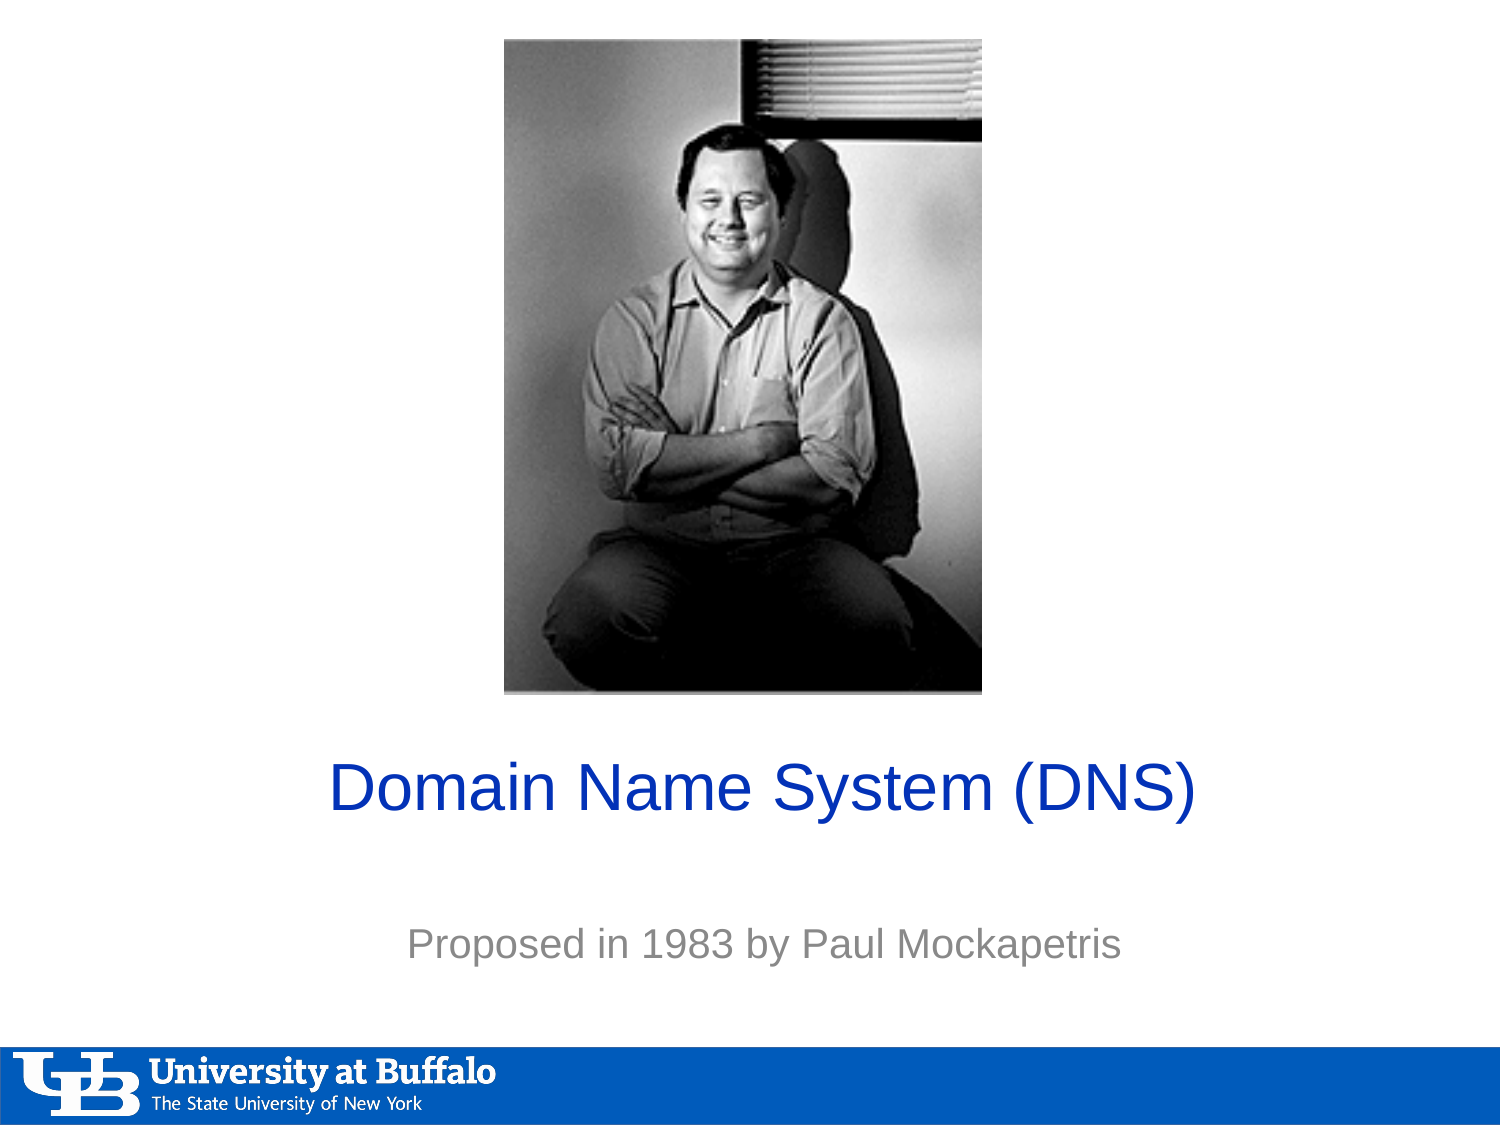

# Domain Name System (DNS)
Proposed in 1983 by Paul Mockapetris